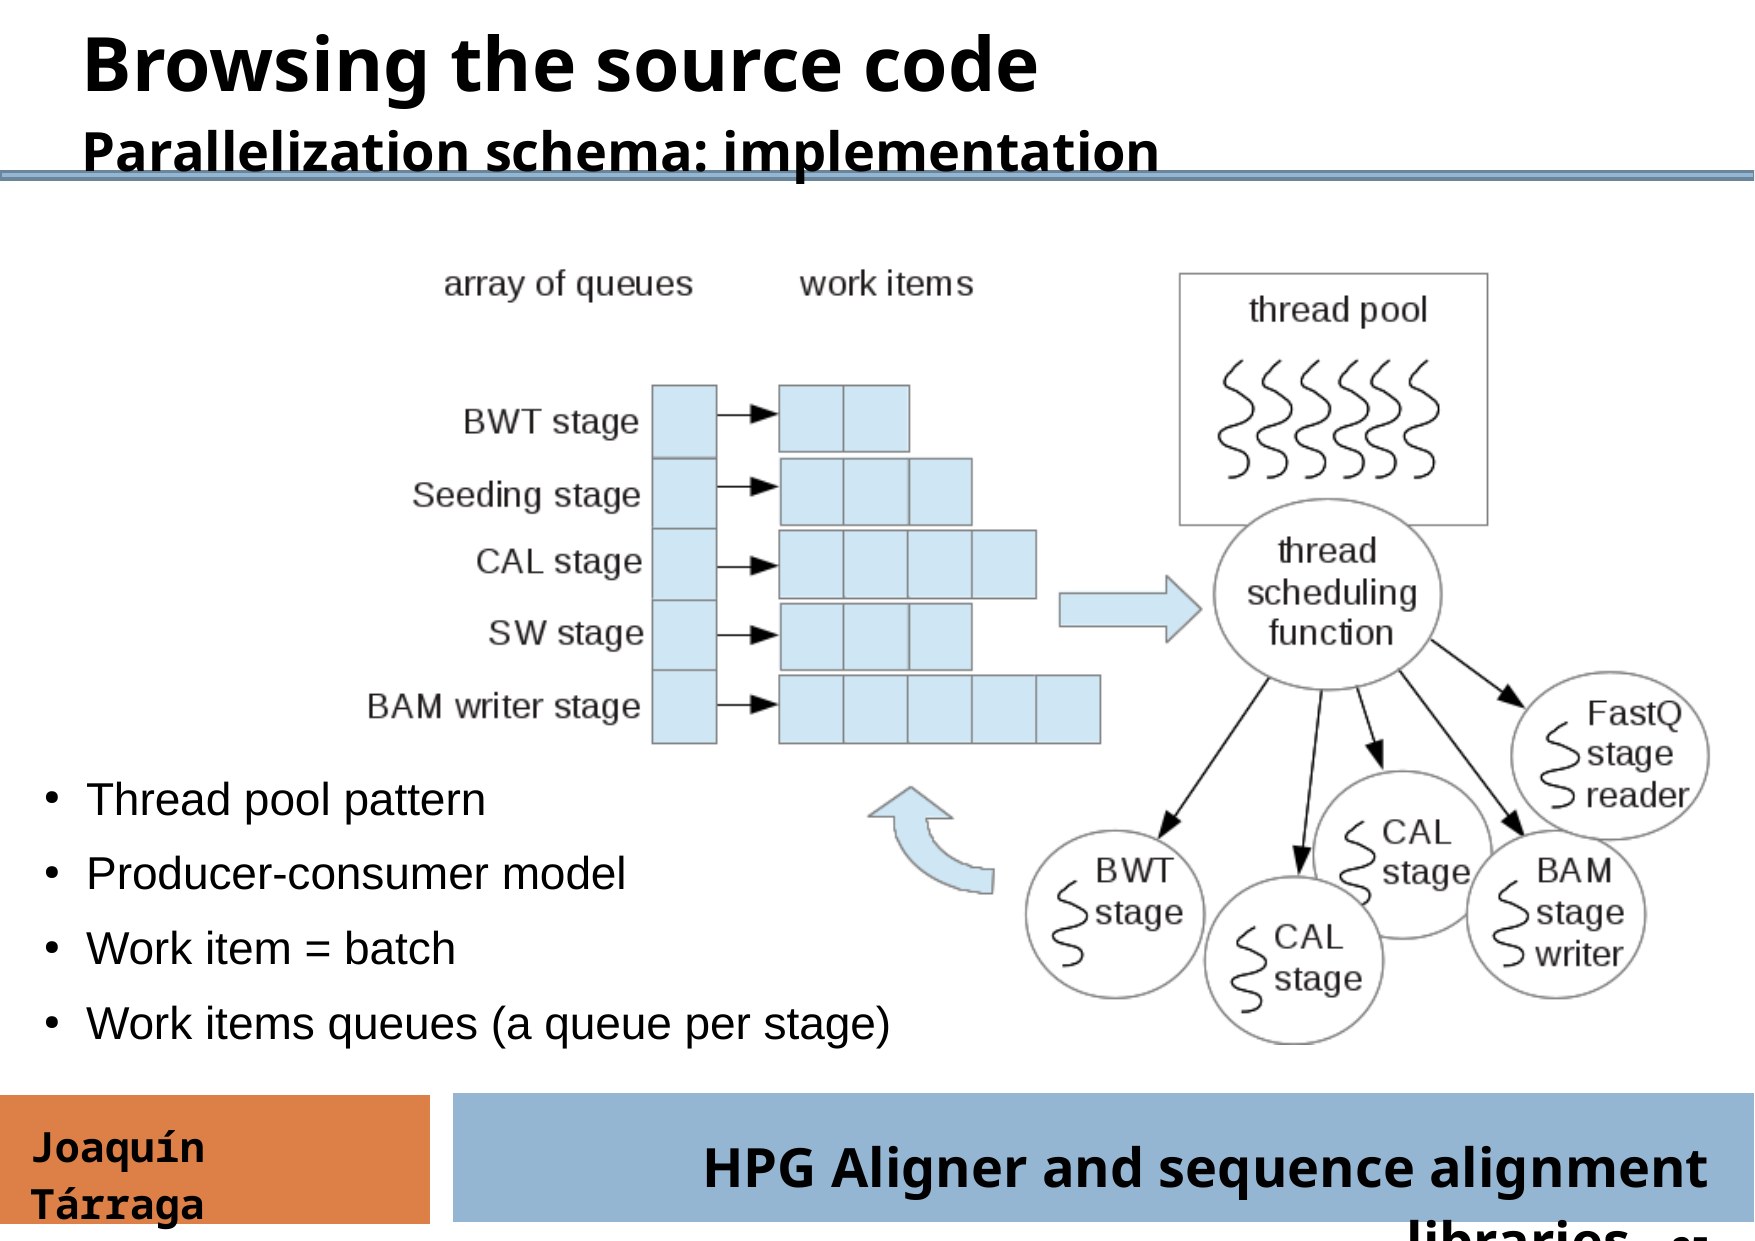

Browsing the source code
Parallelization schema: implementation
# Thread pool pattern
Producer-consumer model
Work item = batch
Work items queues (a queue per stage)
Joaquín Tárraga
jtarraga@cipf.es
HPG Aligner and sequence alignment libraries 25